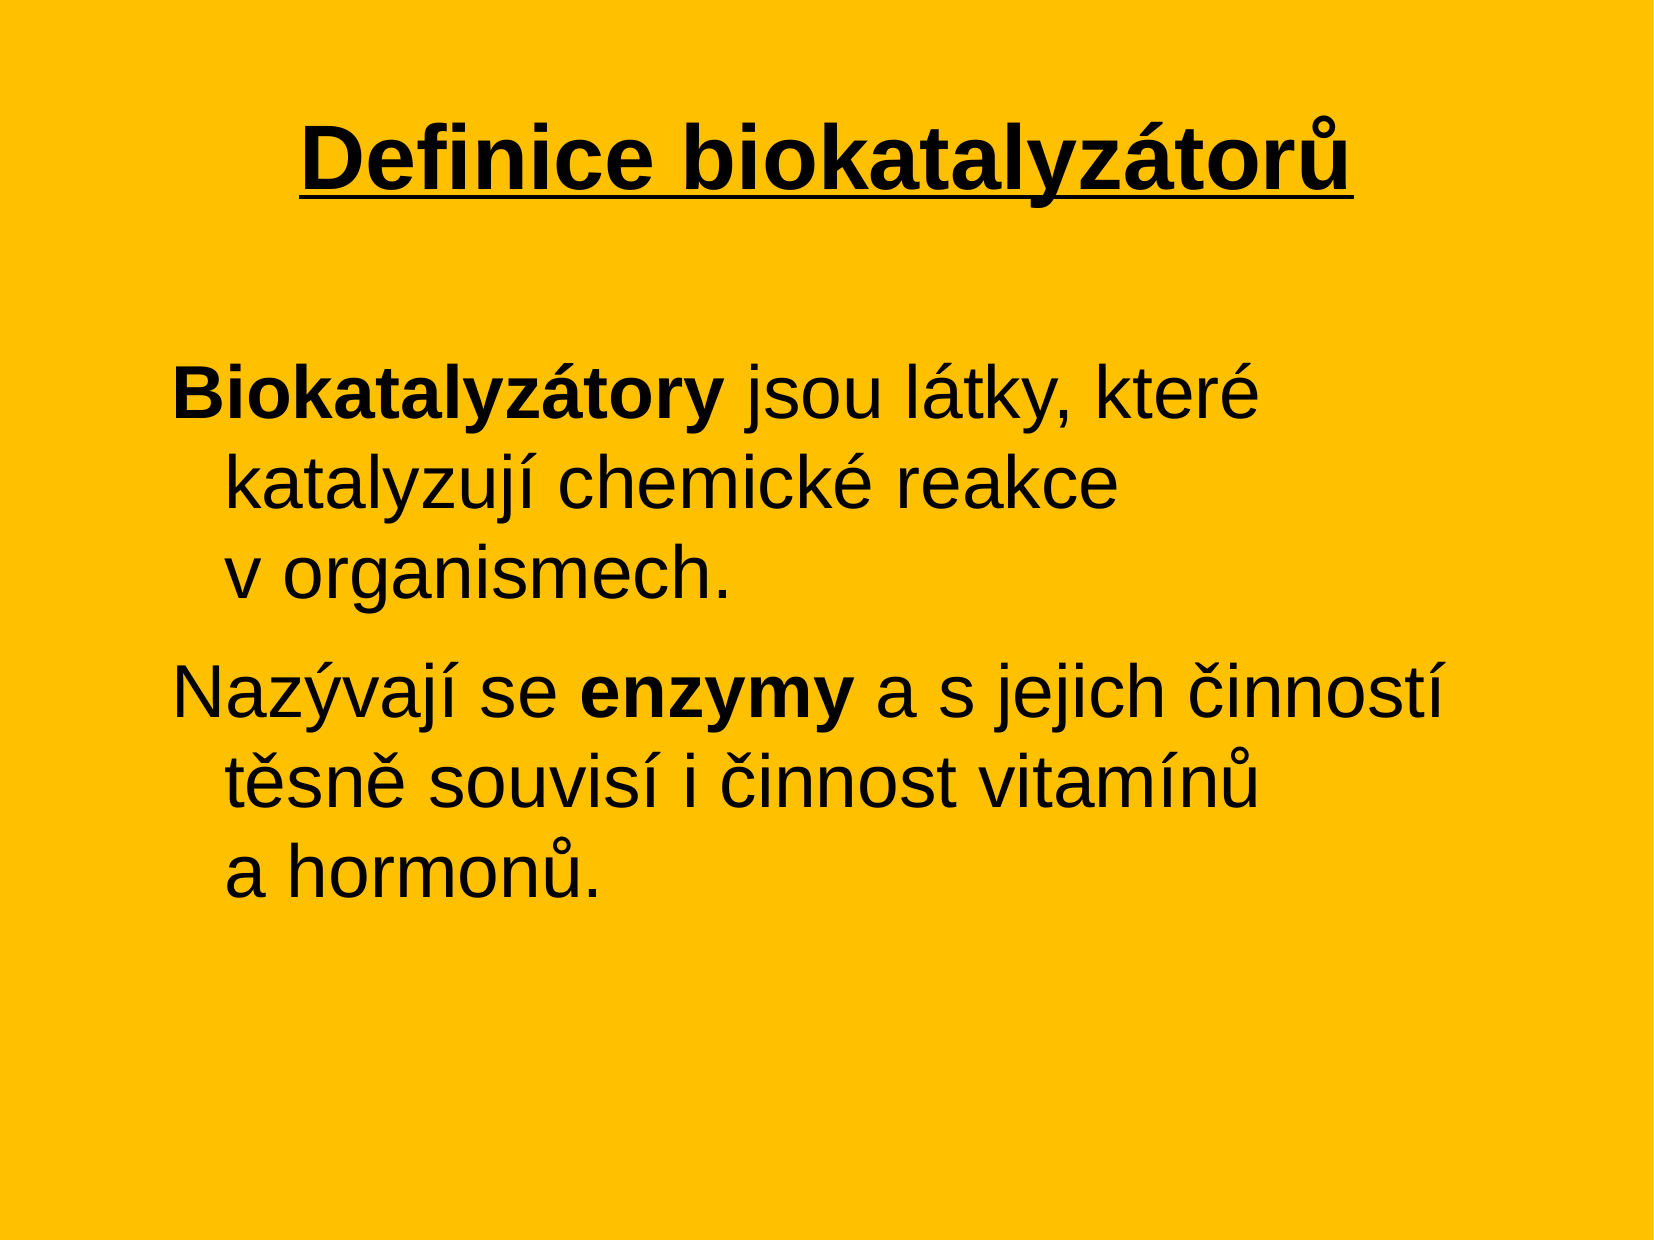

# Definice biokatalyzátorů
Biokatalyzátory jsou látky, které katalyzují chemické reakce v organismech.
Nazývají se enzymy a s jejich činností těsně souvisí i činnost vitamínů a hormonů.